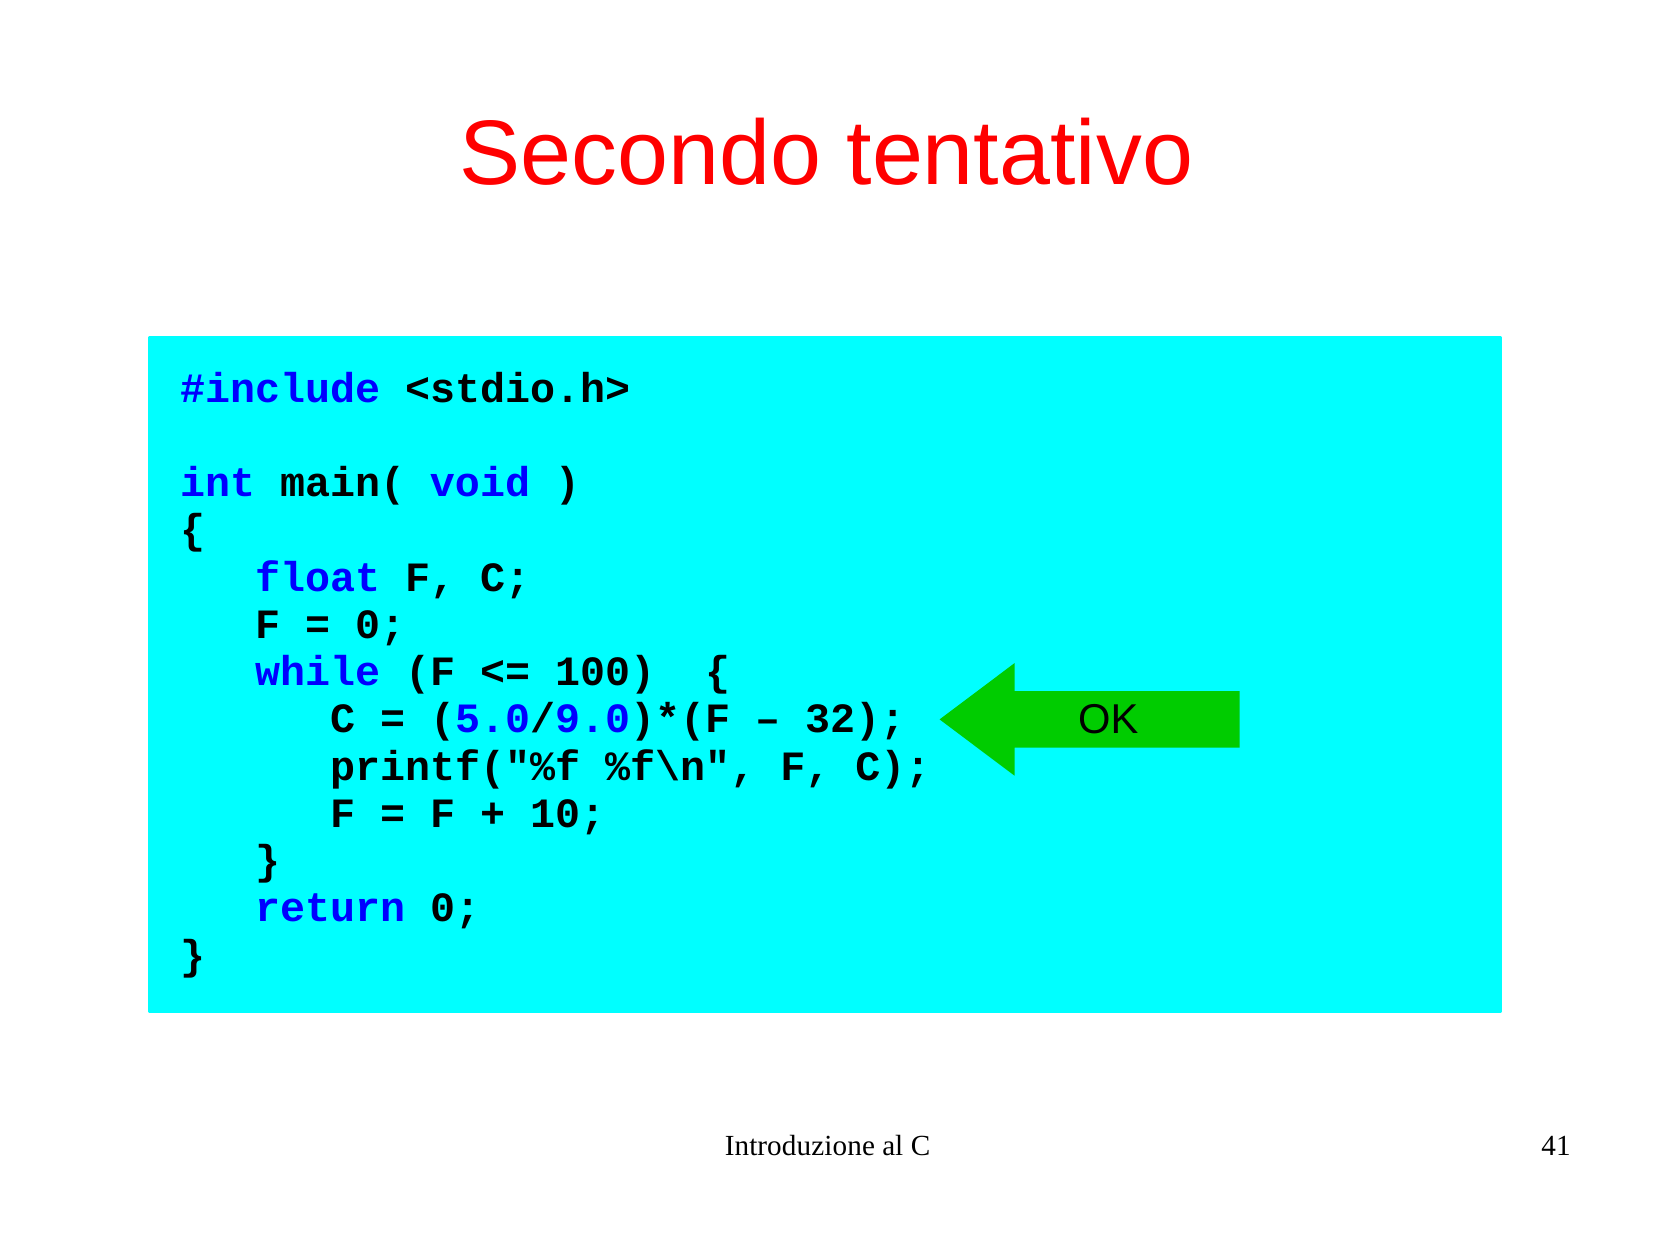

# Secondo tentativo
#include <stdio.h>
int main( void )
{
	float F, C;
	F = 0;
	while (F <= 100) {
		C = (5.0/9.0)*(F – 32);
		printf("%f %f\n", F, C);
		F = F + 10;
	}
	return 0;
}
OK
Introduzione al C
41